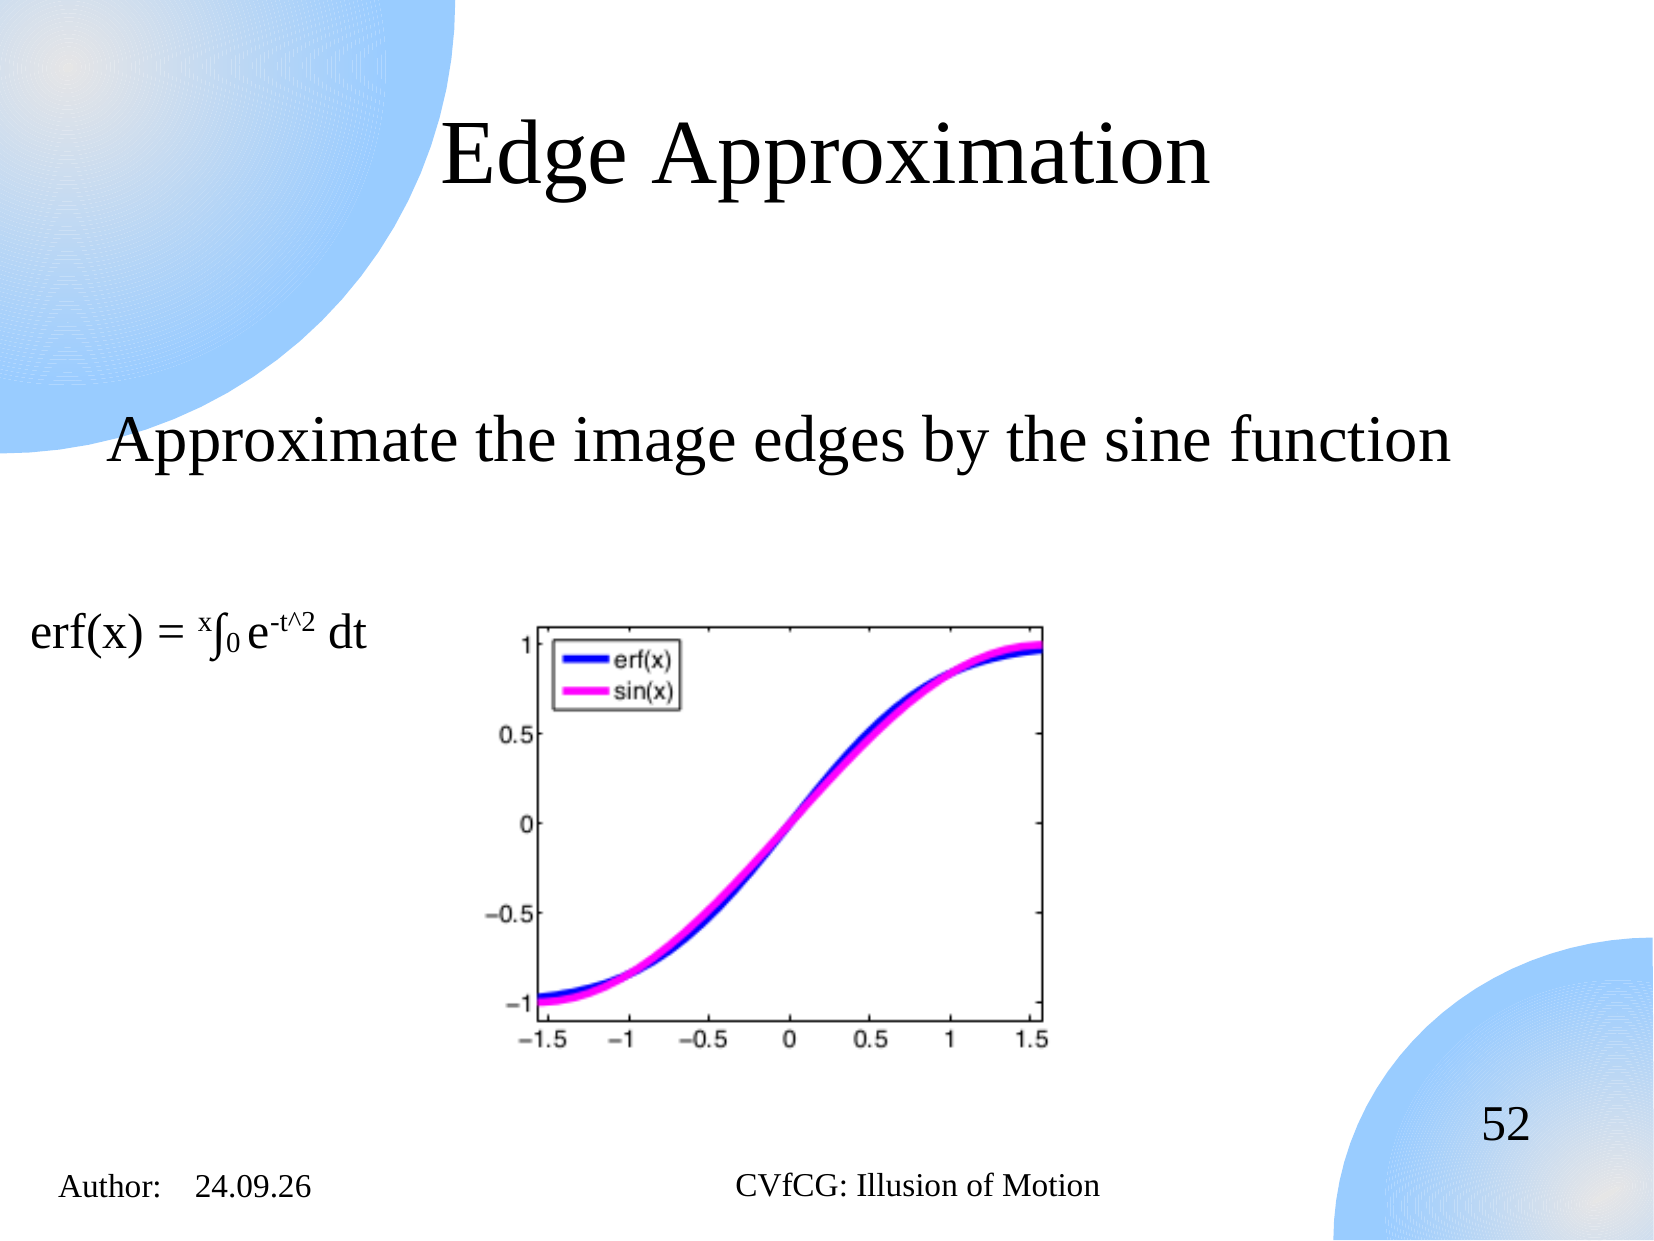

# Edge Approximation
Approximate the image edges by the sine function
erf(x) = x∫0 e-t^2 dt
CVfCG: Illusion of Motion